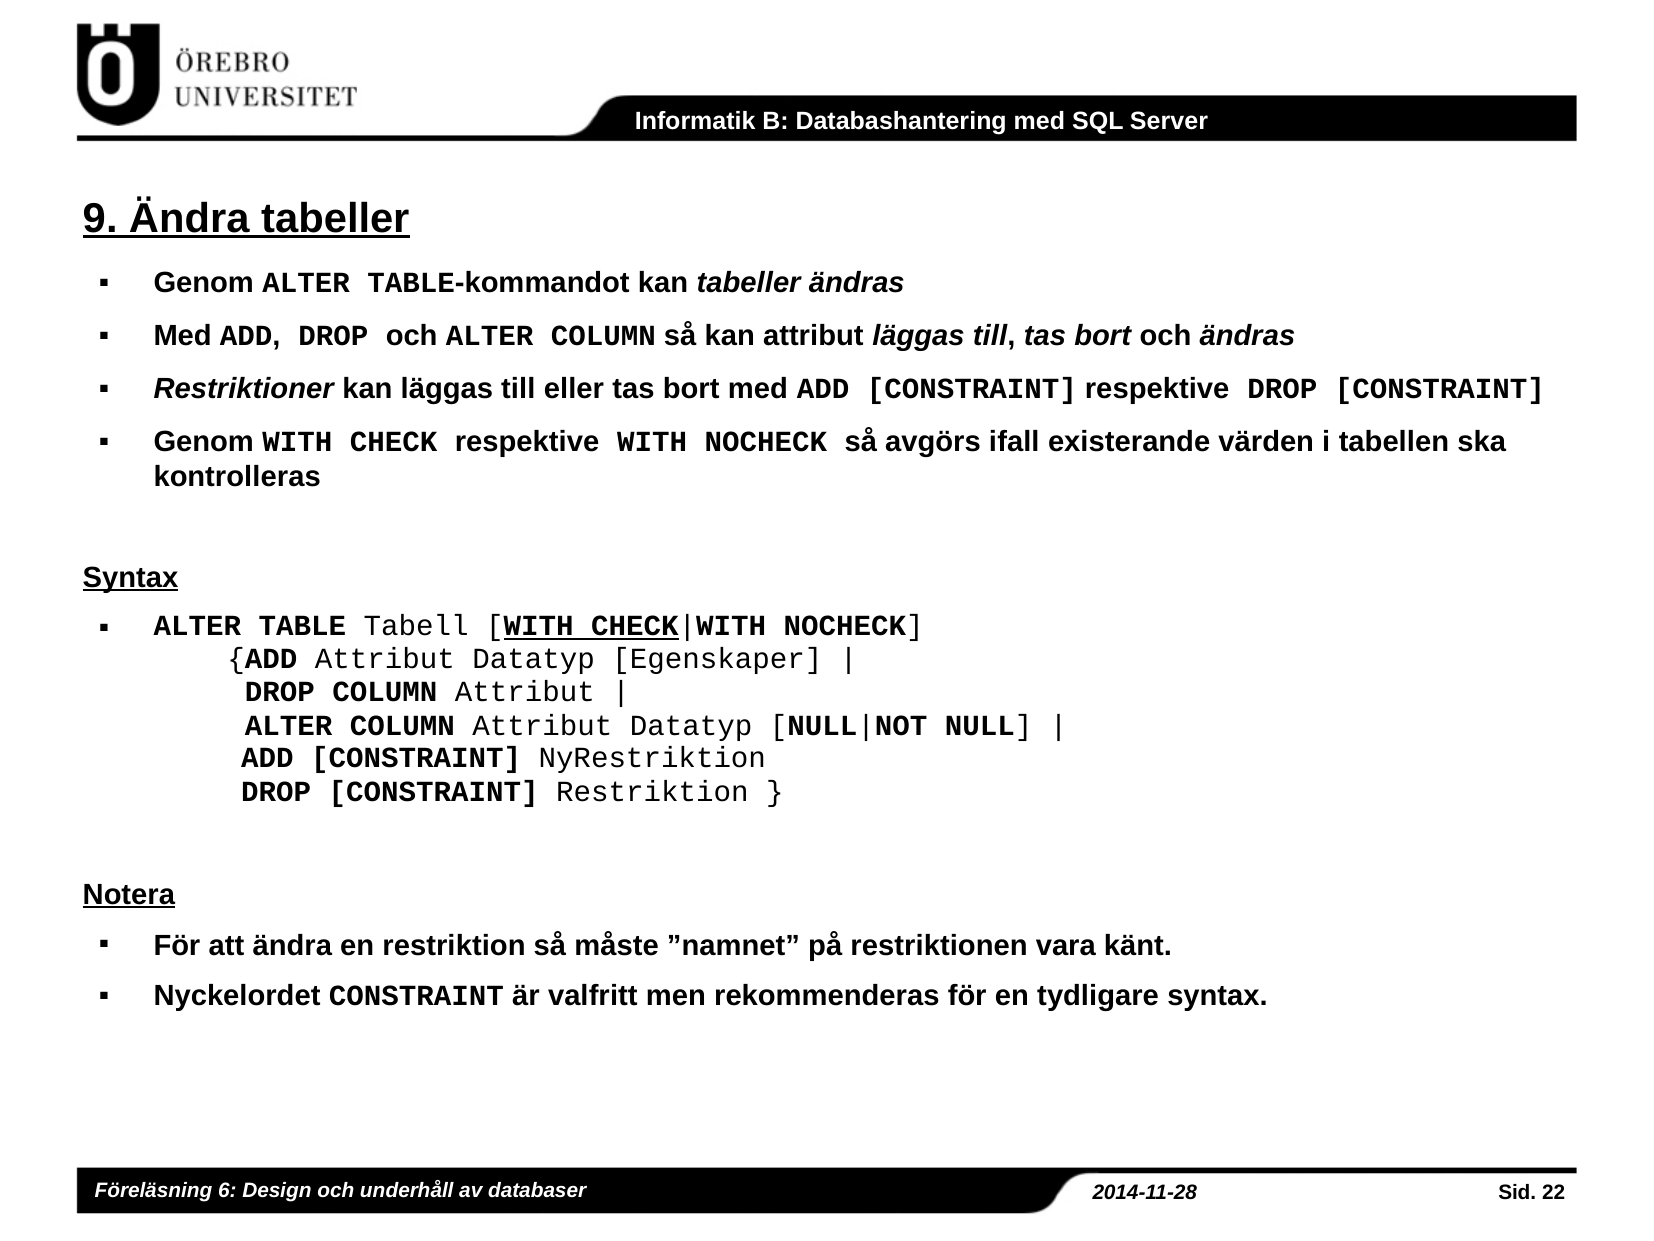

# 9. Ändra tabeller
Genom ALTER TABLE-kommandot kan tabeller ändras
Med ADD, DROP och ALTER COLUMN så kan attribut läggas till, tas bort och ändras
Restriktioner kan läggas till eller tas bort med ADD [CONSTRAINT] respektive DROP [CONSTRAINT]
Genom WITH CHECK respektive WITH NOCHECK så avgörs ifall existerande värden i tabellen ska kontrolleras
Syntax
ALTER TABLE Tabell [WITH CHECK|WITH NOCHECK]
	{ADD Attribut Datatyp [Egenskaper] |
	 DROP COLUMN Attribut |
	 ALTER COLUMN Attribut Datatyp [NULL|NOT NULL] |
 ADD [CONSTRAINT] NyRestriktion
 DROP [CONSTRAINT] Restriktion }
Notera
För att ändra en restriktion så måste ”namnet” på restriktionen vara känt.
Nyckelordet CONSTRAINT är valfritt men rekommenderas för en tydligare syntax.
Föreläsning 6: Design och underhåll av databaser
2014-11-28
22